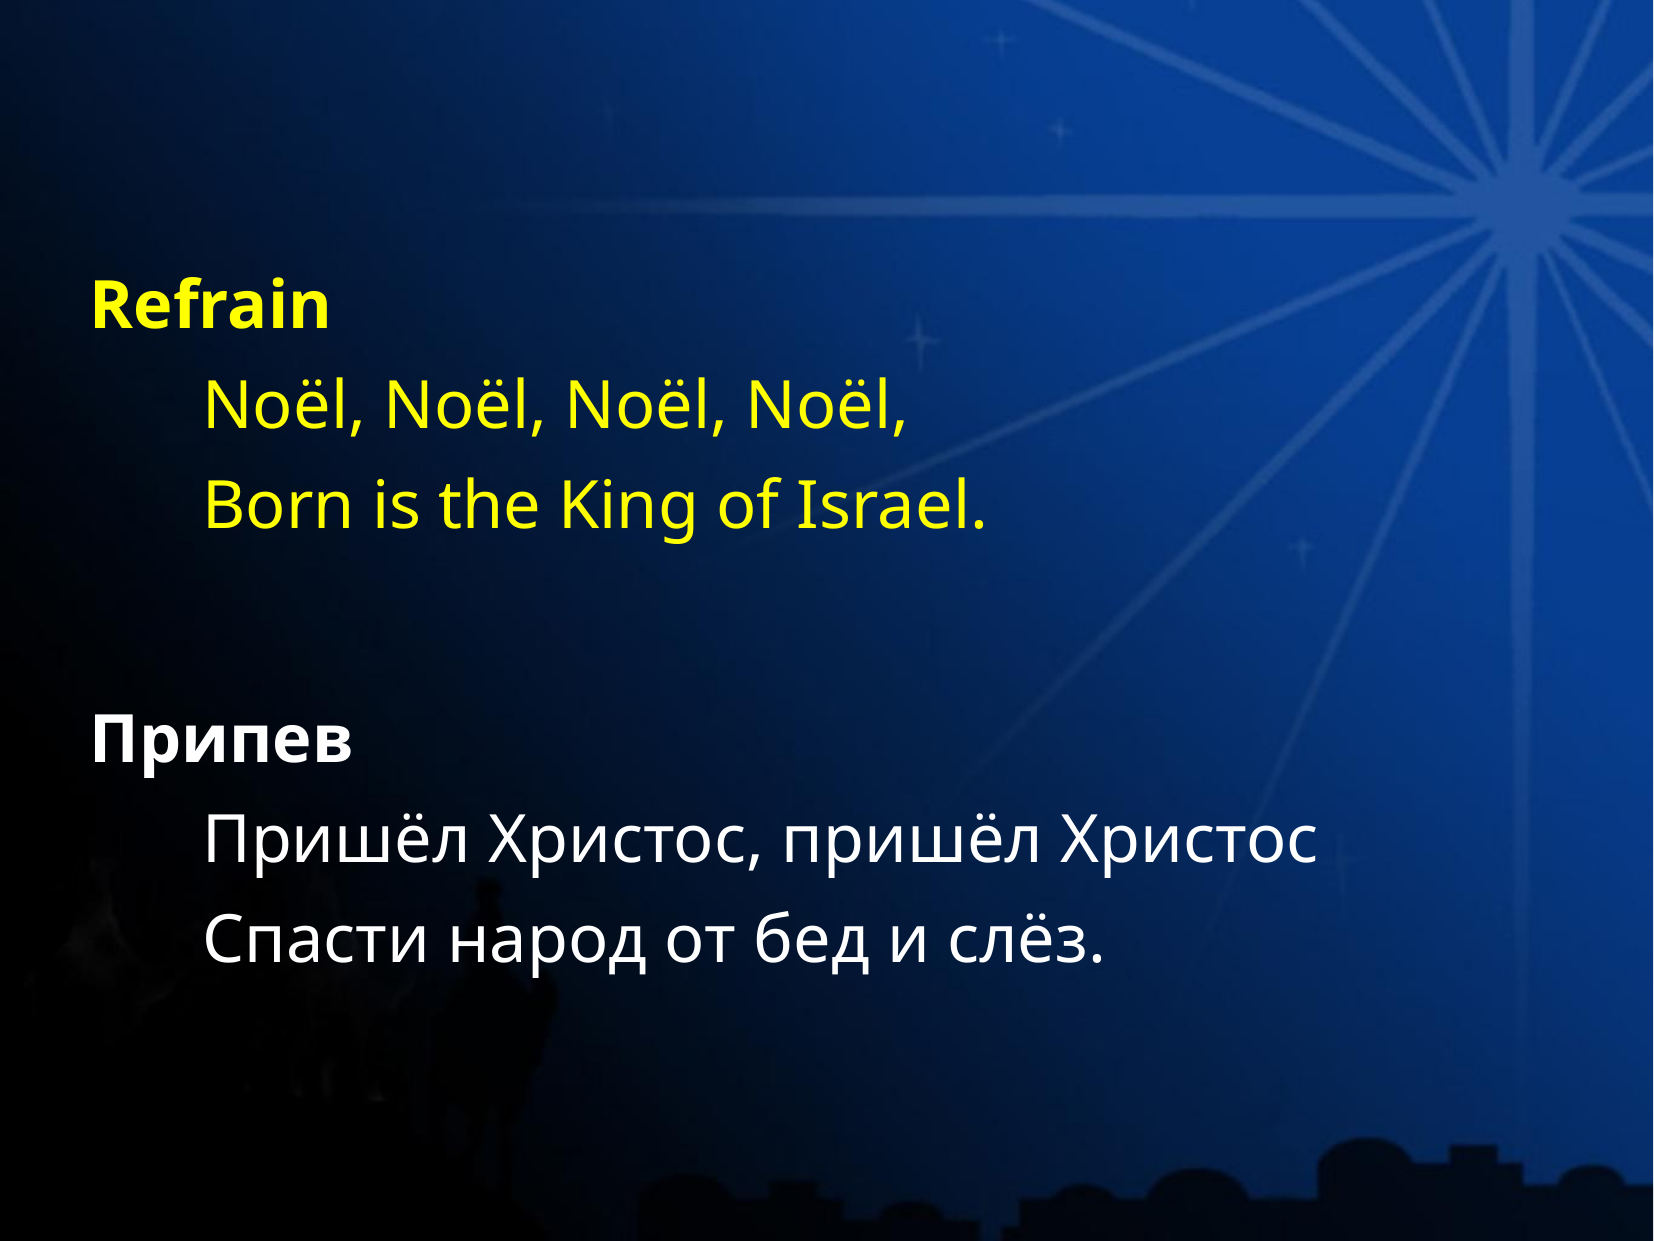

Refrain
	Noël, Noël, Noël, Noël,
	Born is the King of Israel.
Припев
	Пришёл Христос, пришёл Христос
	Спасти народ от бед и слёз.